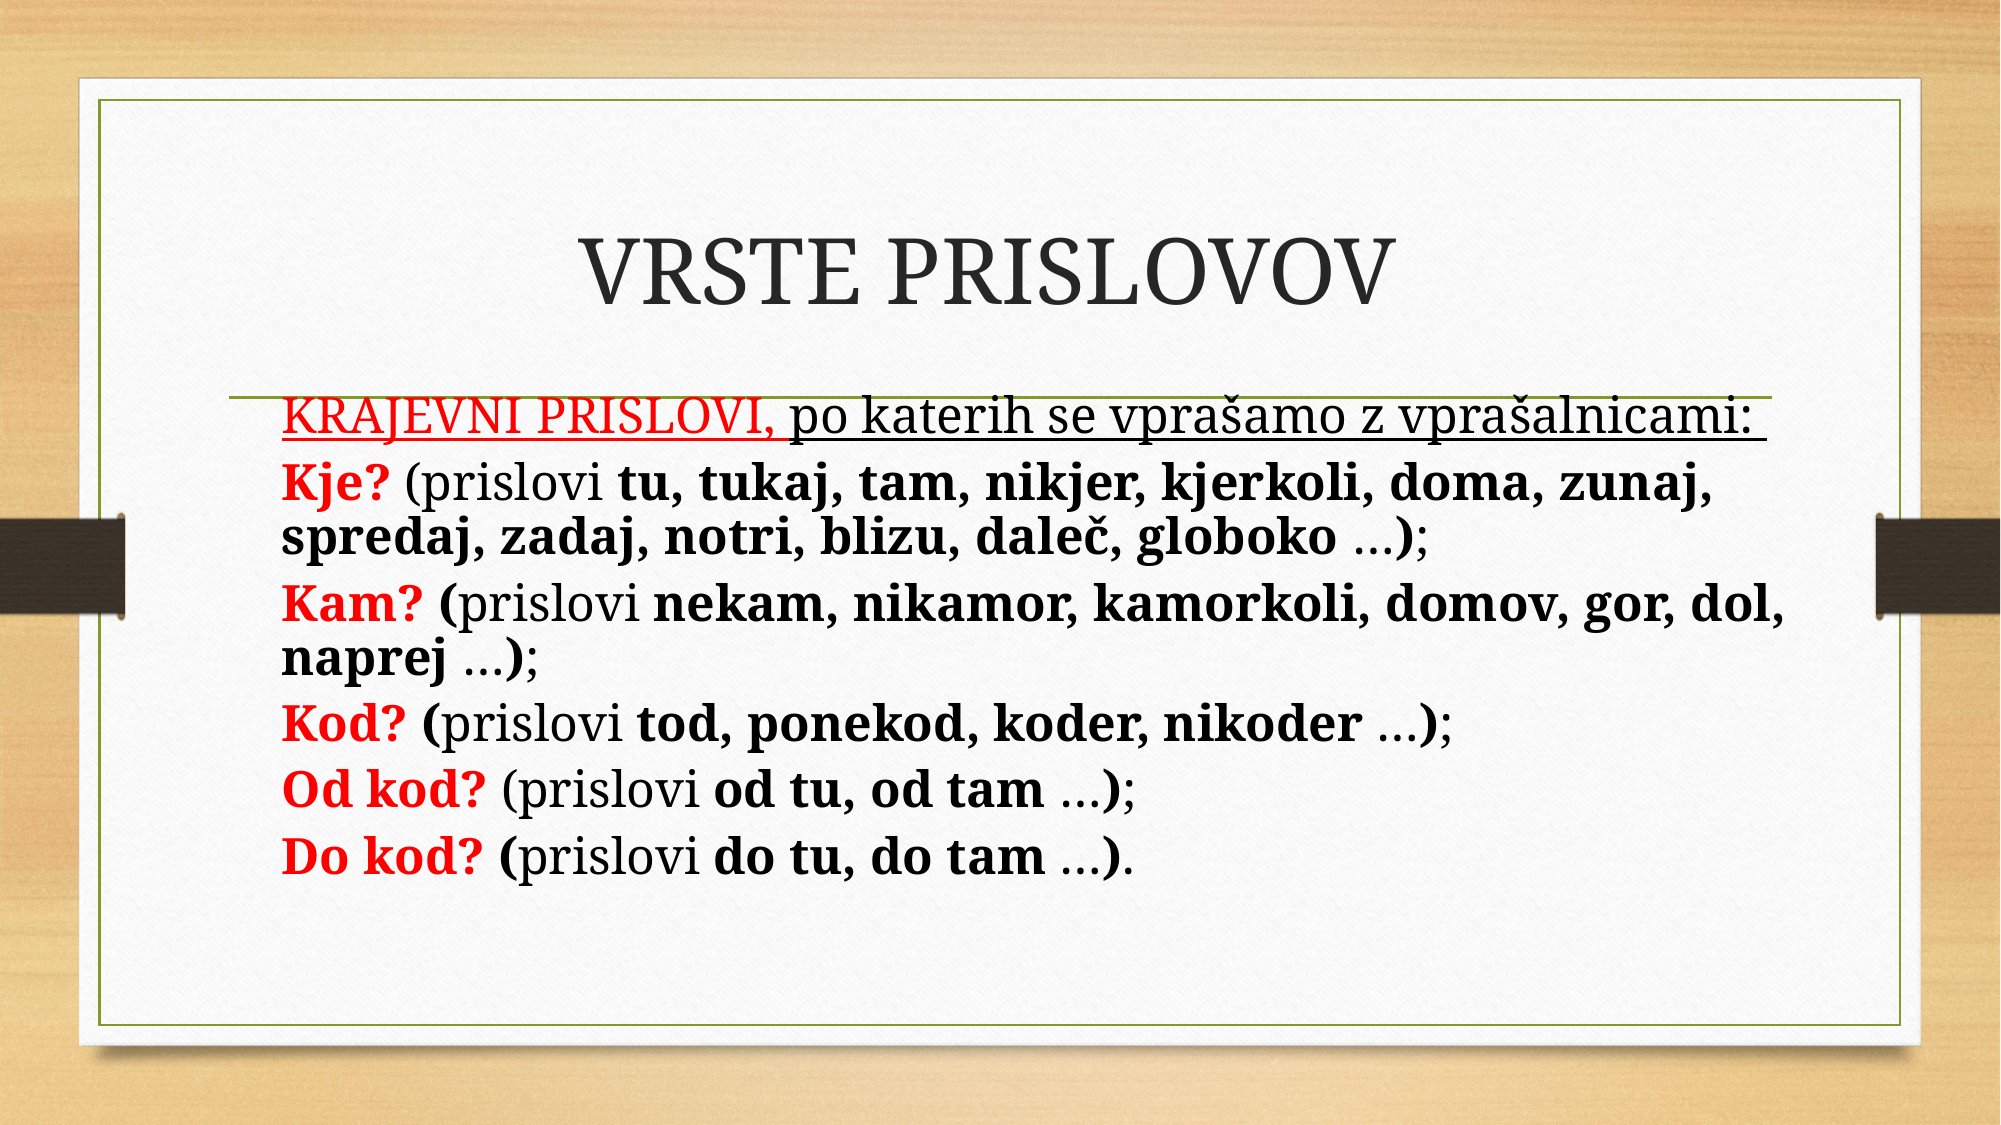

# VRSTE PRISLOVOV
KRAJEVNI PRISLOVI, po katerih se vprašamo z vprašalnicami:
Kje? (prislovi tu, tukaj, tam, nikjer, kjerkoli, doma, zunaj, spredaj, zadaj, notri, blizu, daleč, globoko …);
Kam? (prislovi nekam, nikamor, kamorkoli, domov, gor, dol, naprej …);
Kod? (prislovi tod, ponekod, koder, nikoder …);
Od kod? (prislovi od tu, od tam …);
Do kod? (prislovi do tu, do tam …).